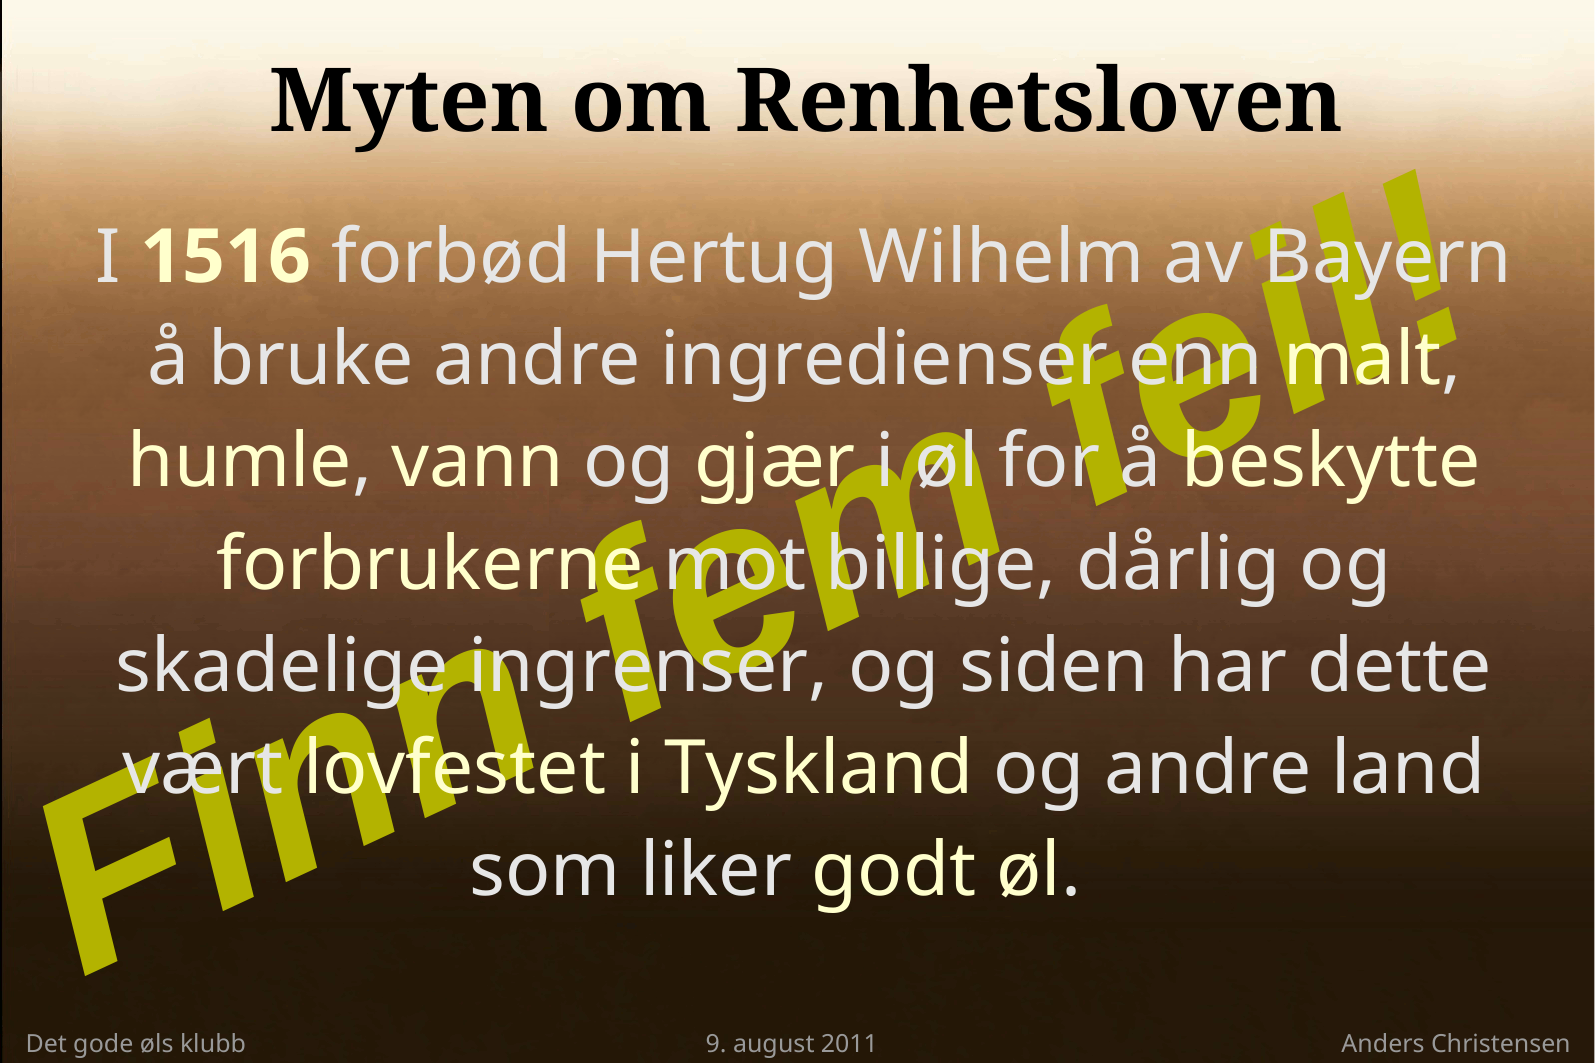

# Myten om Renhetsloven
 I 1516 forbød Hertug Wilhelm av Bayern å bruke andre ingredienser enn malt, humle, vann og gjær i øl for å beskytte forbrukerne mot billige, dårlig og skadelige ingrenser, og siden har dette vært lovfestet i Tyskland og andre land som liker godt øl.
Finn fem feil!